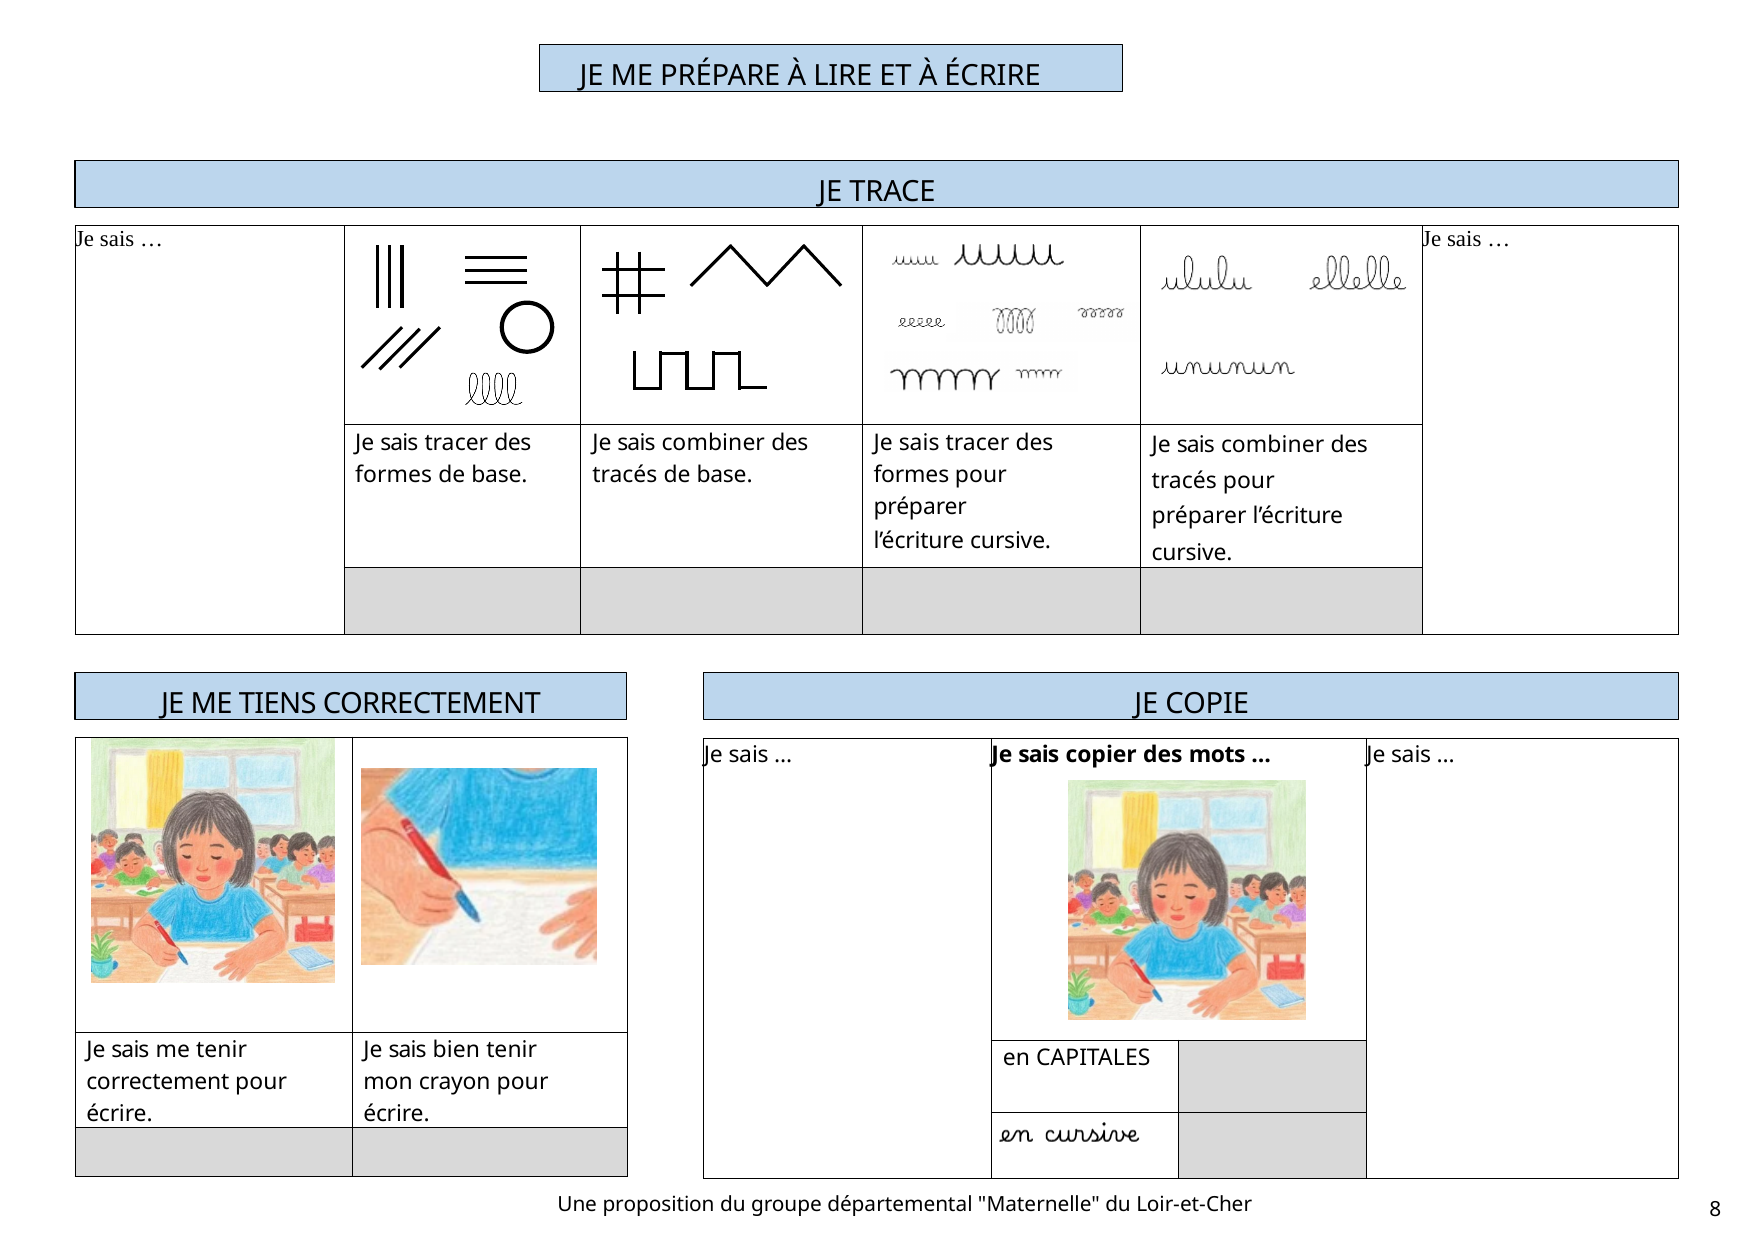

JE ME PRÉPARE À LIRE ET À ÉCRIRE
JE TRACE
| Je sais … | | | | | Je sais … |
| --- | --- | --- | --- | --- | --- |
| | Je sais tracer des formes de base. | Je sais combiner des tracés de base. | Je sais tracer des formes pour préparer l’écriture cursive. | Je sais combiner des tracés pour préparer l’écriture cursive. | |
| | | | | | |
JE ME TIENS CORRECTEMENT
JE COPIE
| | |
| --- | --- |
| Je sais me tenir correctement pour écrire. | Je sais bien tenir mon crayon pour écrire. |
| | |
| Je sais … | Je sais copier des mots … | | Je sais … |
| --- | --- | --- | --- |
| | en CAPITALES | | |
| | | | |
Une proposition du groupe départemental "Maternelle" du Loir-et-Cher
8